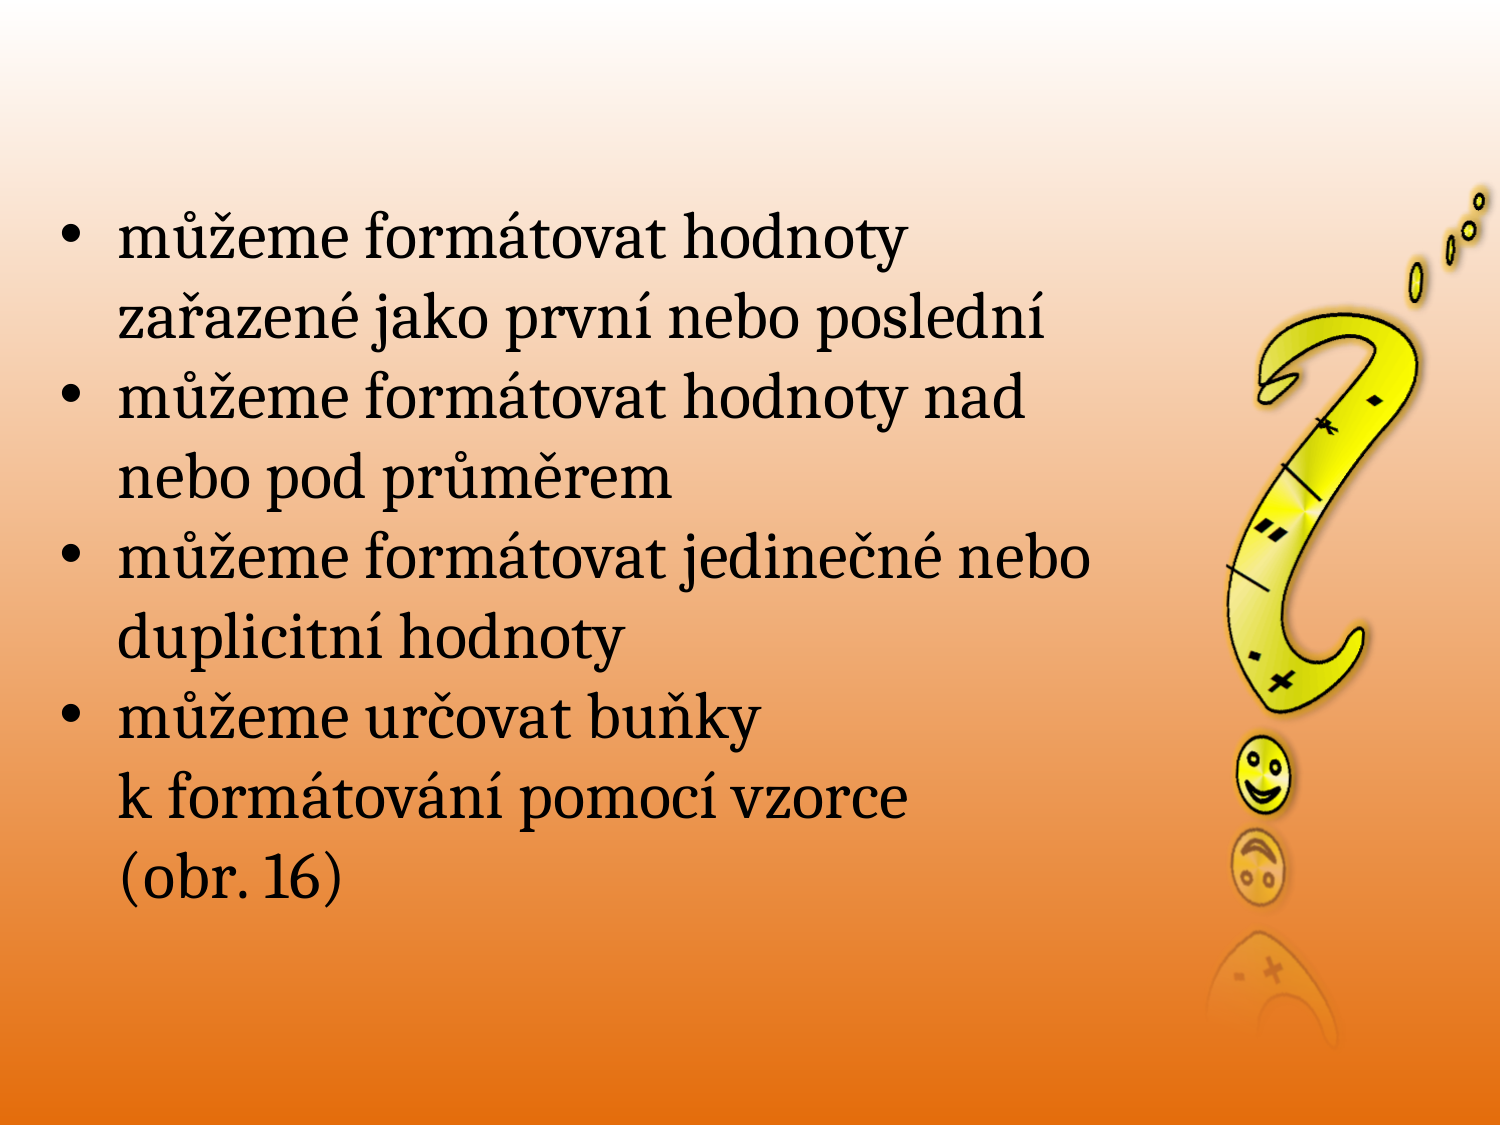

můžeme formátovat hodnoty zařazené jako první nebo poslední
můžeme formátovat hodnoty nad nebo pod průměrem
můžeme formátovat jedinečné nebo duplicitní hodnoty
můžeme určovat buňky
k formátování pomocí vzorce
	(obr. 16)